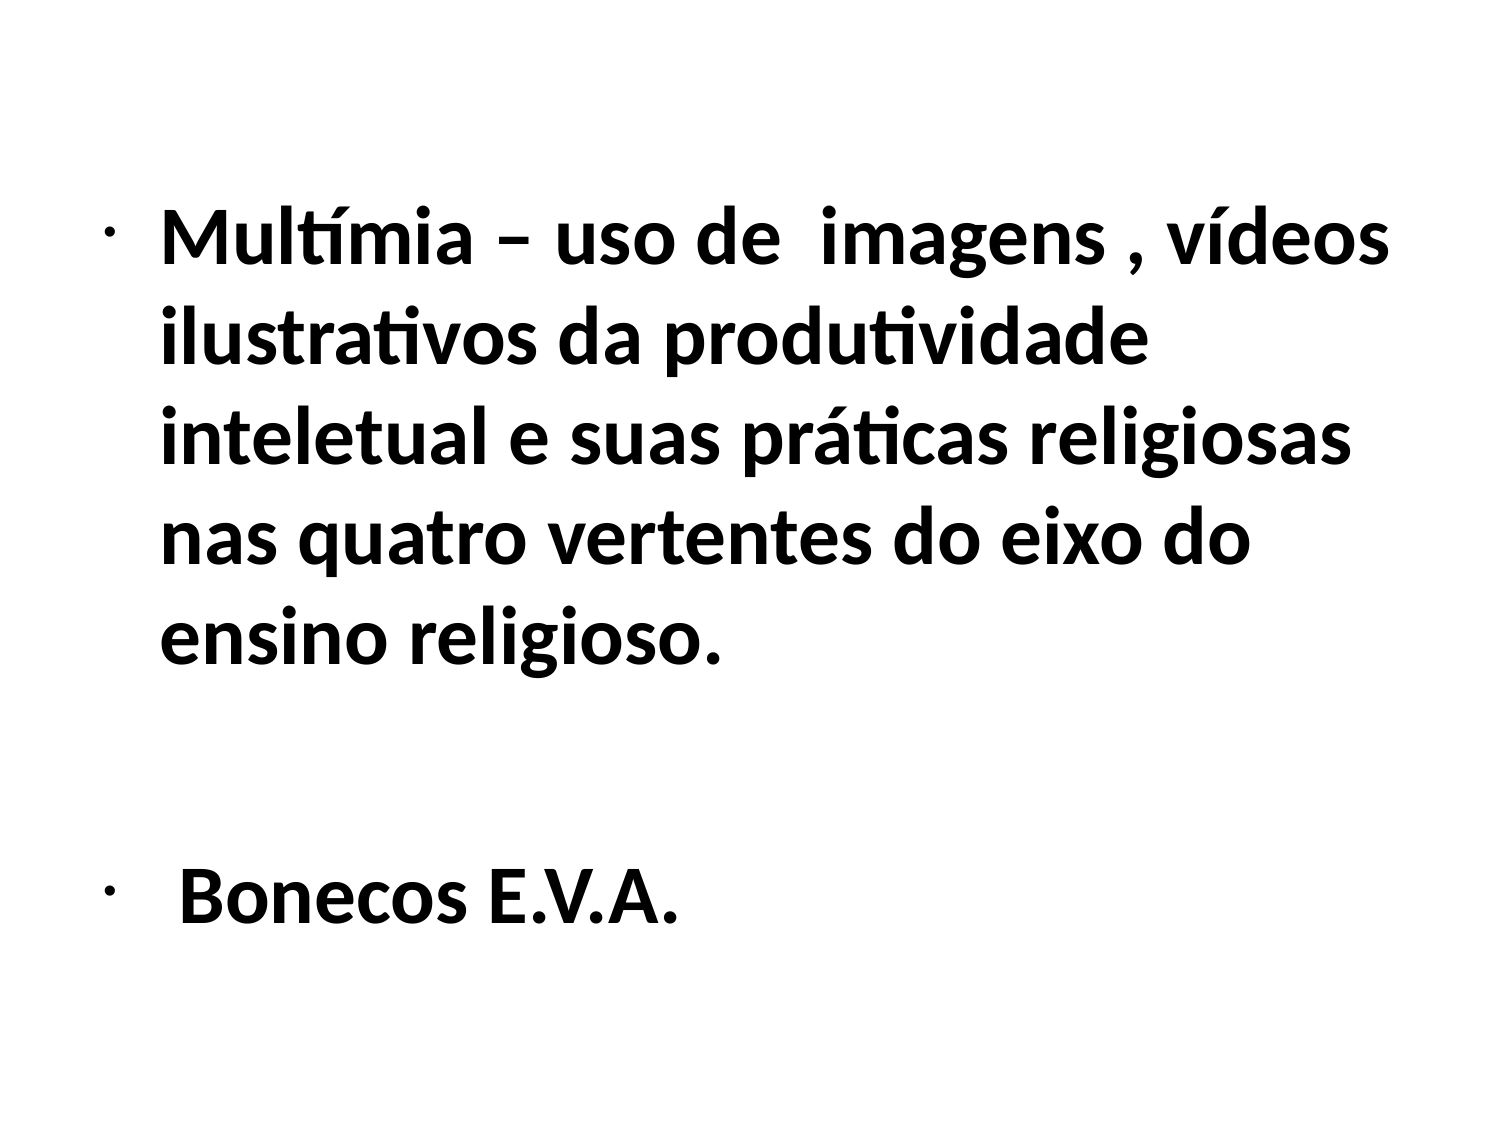

# Multímia – uso de imagens , vídeos ilustrativos da produtividade inteletual e suas práticas religiosas nas quatro vertentes do eixo do ensino religioso.
Bonecos E.V.A.